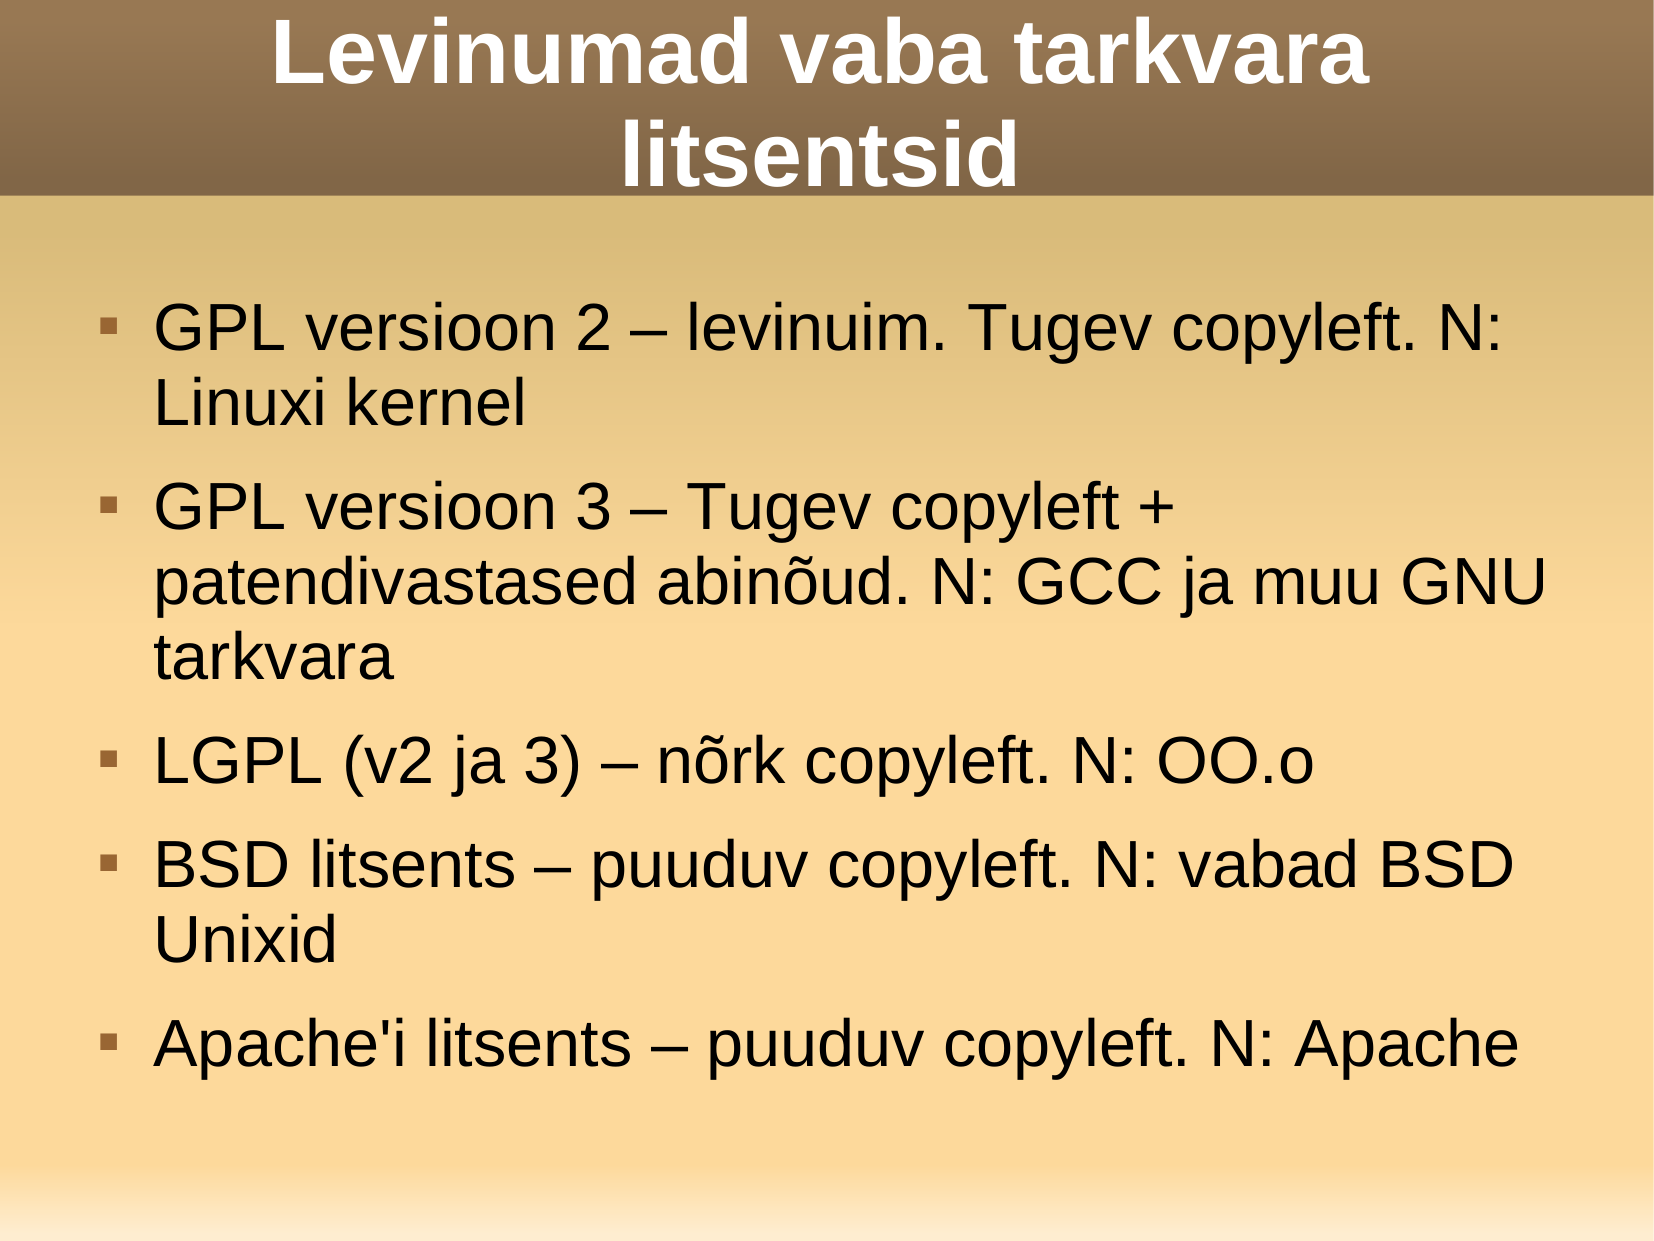

# Levinumad vaba tarkvara litsentsid
GPL versioon 2 – levinuim. Tugev copyleft. N: Linuxi kernel
GPL versioon 3 – Tugev copyleft + patendivastased abinõud. N: GCC ja muu GNU tarkvara
LGPL (v2 ja 3) – nõrk copyleft. N: OO.o
BSD litsents – puuduv copyleft. N: vabad BSD Unixid
Apache'i litsents – puuduv copyleft. N: Apache